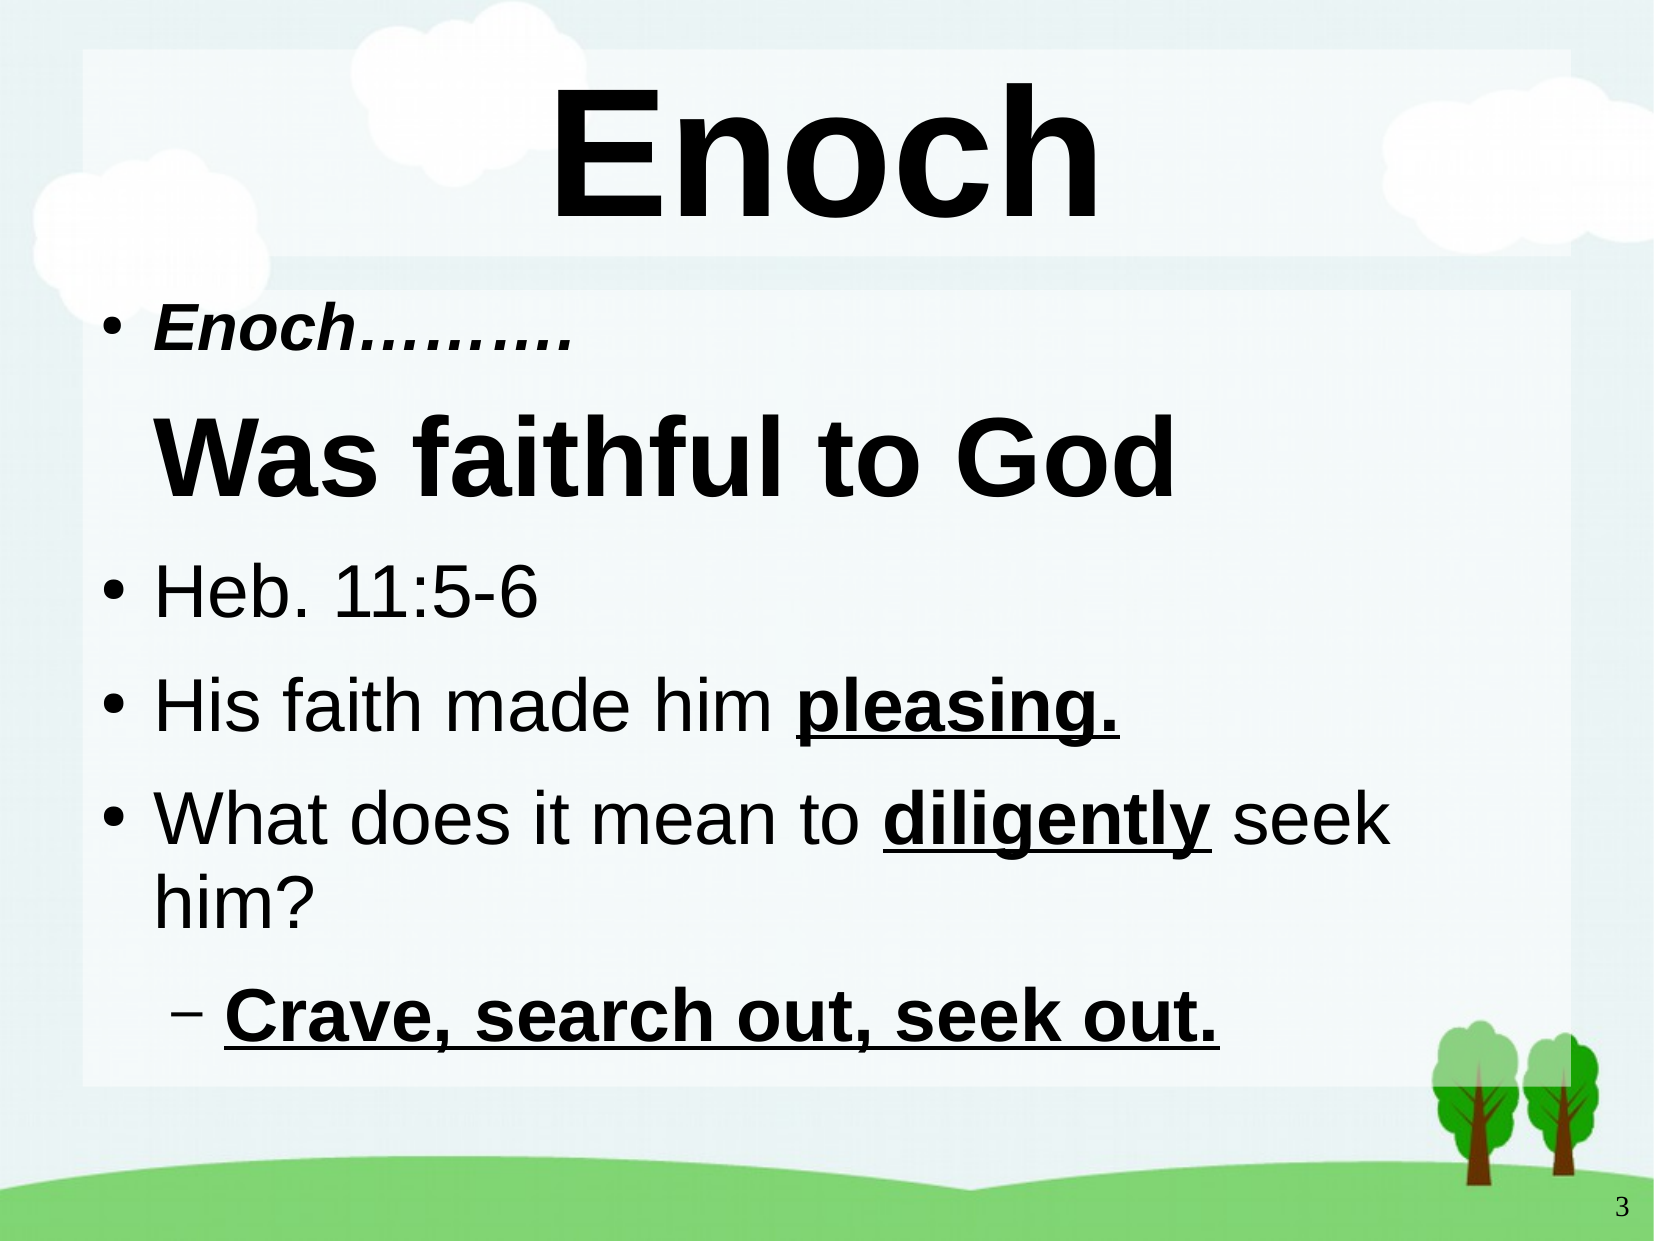

# Enoch
Enoch……….
Was faithful to God
Heb. 11:5-6
His faith made him pleasing.
What does it mean to diligently seek him?
Crave, search out, seek out.
3